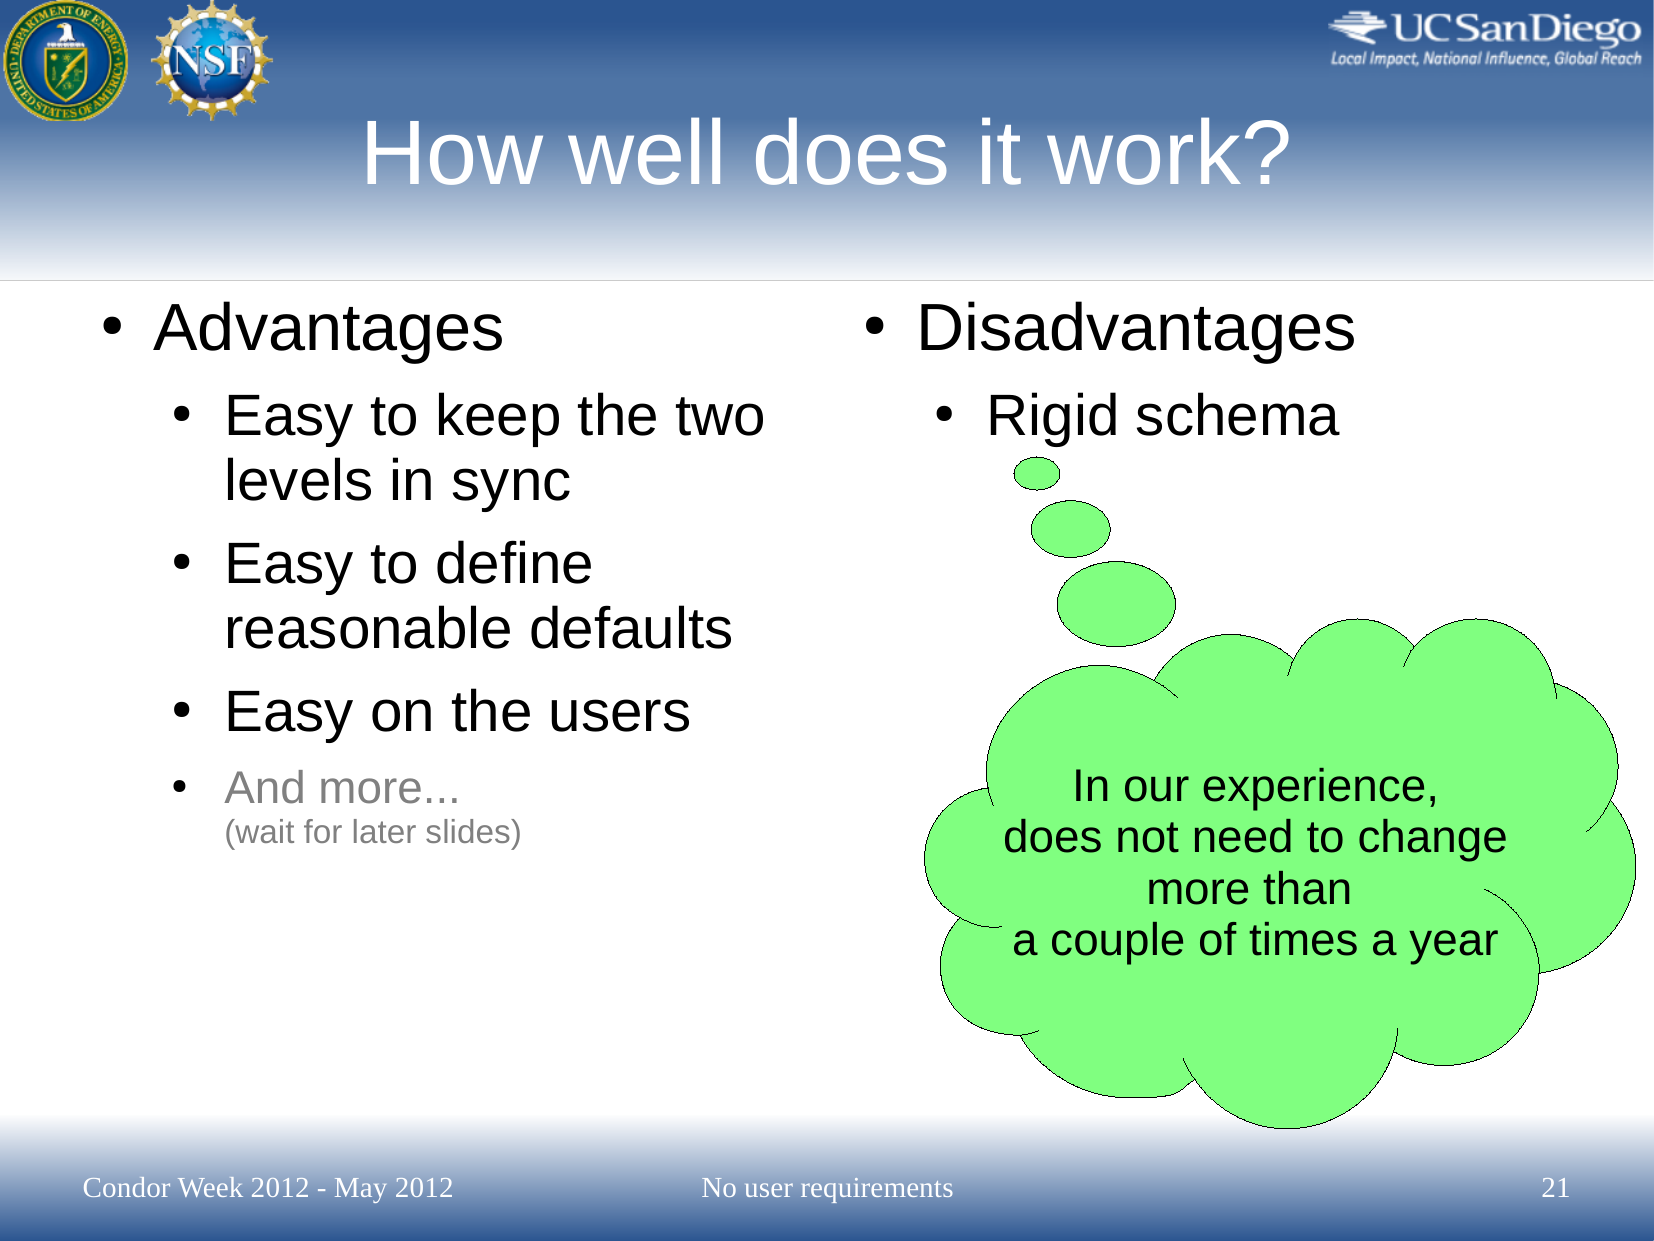

# How well does it work?
Advantages
Easy to keep the two levels in sync
Easy to define reasonable defaults
Easy on the users
And more...
(wait for later slides)
Disadvantages
Rigid schema
In our experience,
does not need to change
more than
a couple of times a year
Condor Week 2012 - May 2012
No user requirements
21